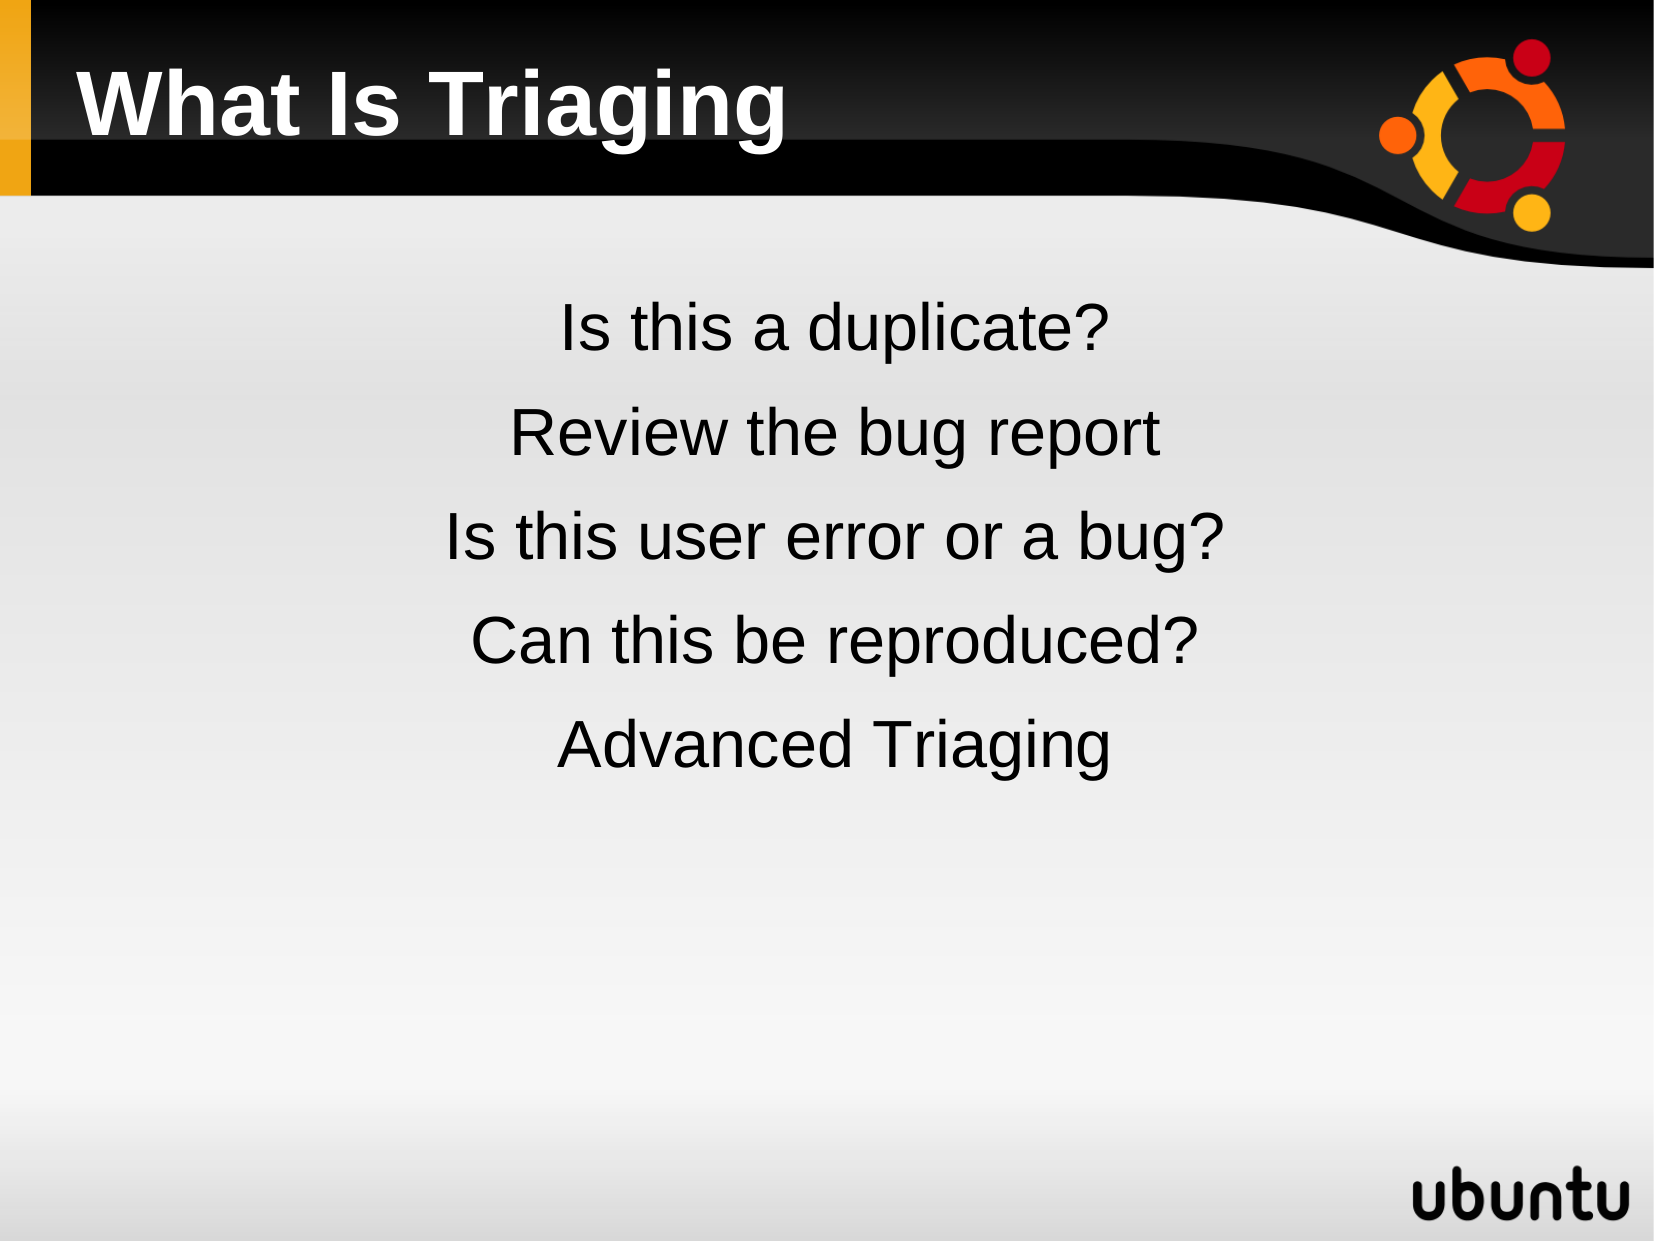

# What Is Triaging
Is this a duplicate?
Review the bug report
Is this user error or a bug?
Can this be reproduced?
Advanced Triaging